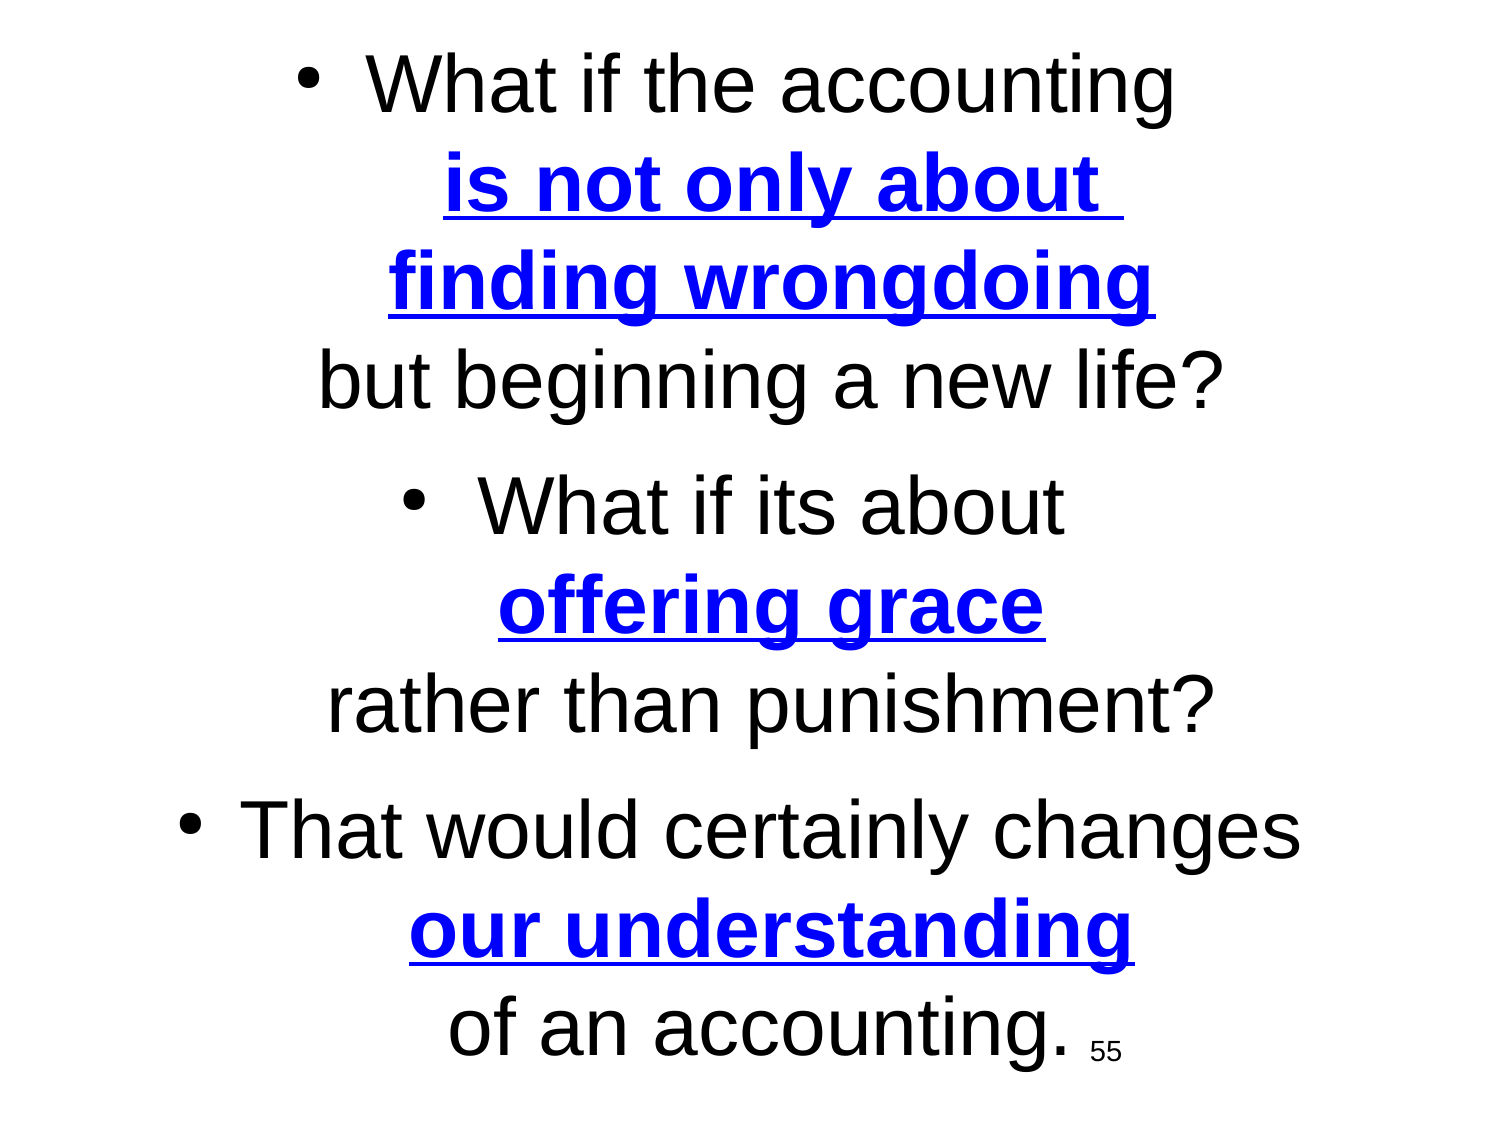

# What if the accounting is not only about finding wrongdoing but beginning a new life?
What if its about
offering grace
rather than punishment?
That would certainly changes
our understanding
of an accounting.
55